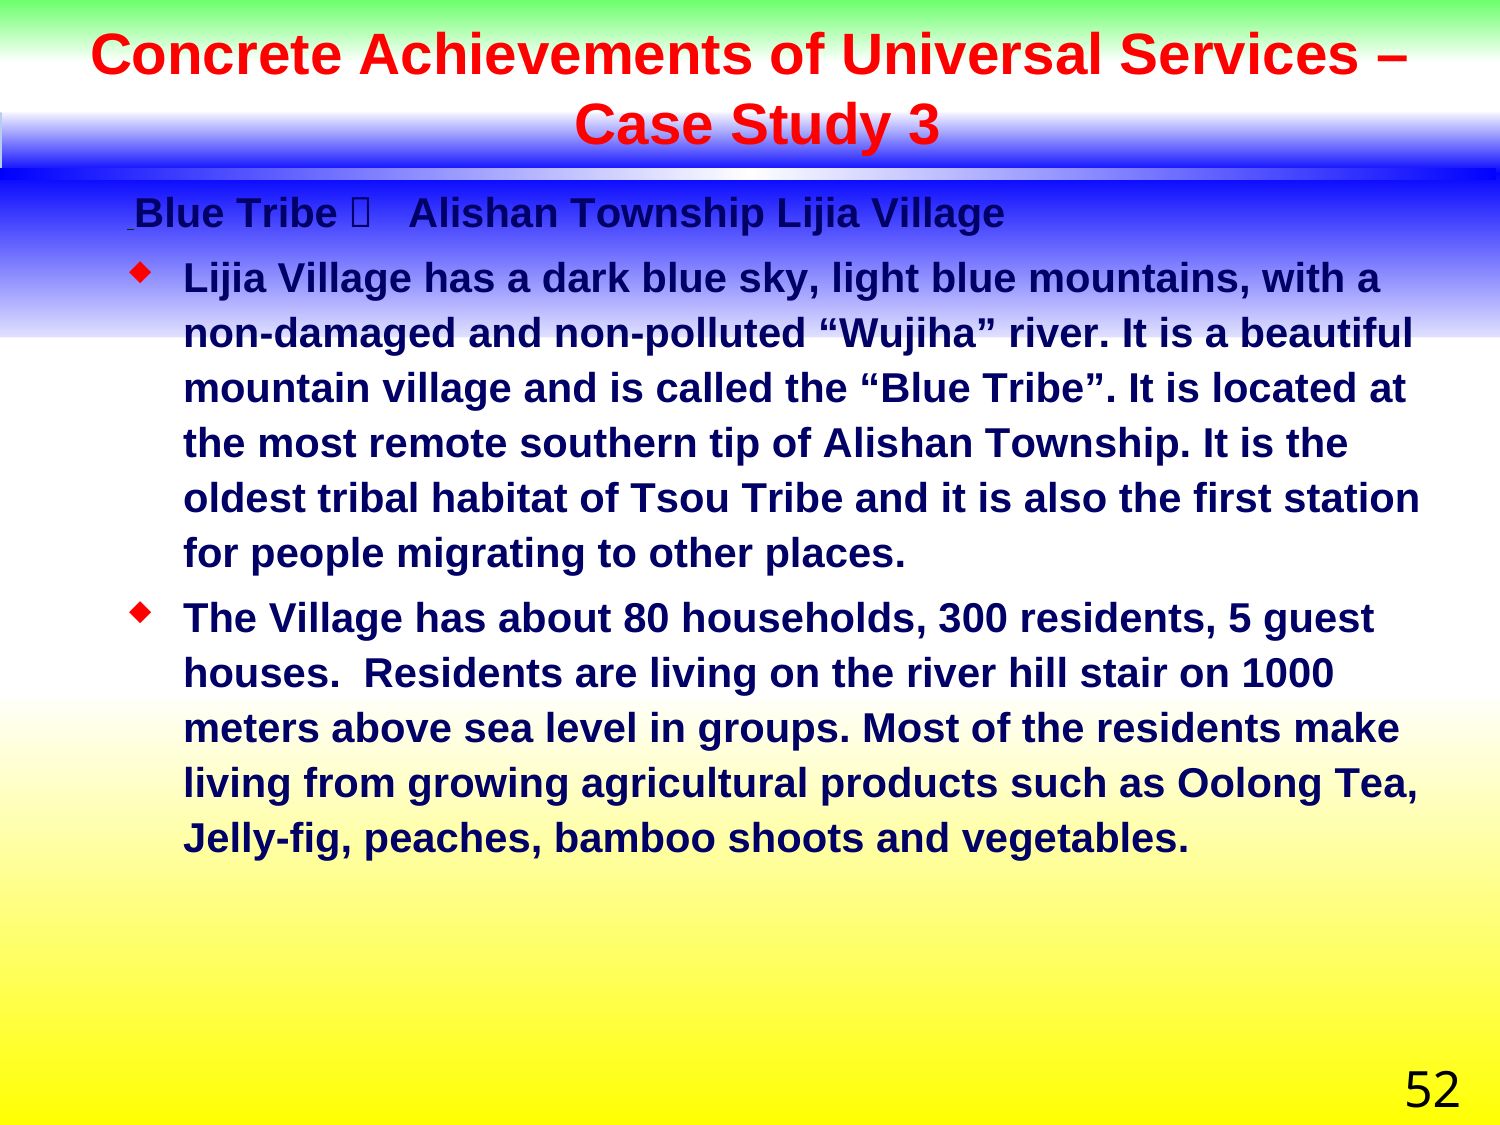

# Concrete Achievements of Universal Services – Case Study 3
 Blue Tribe－ Alishan Township Lijia Village
Lijia Village has a dark blue sky, light blue mountains, with a non-damaged and non-polluted “Wujiha” river. It is a beautiful mountain village and is called the “Blue Tribe”. It is located at the most remote southern tip of Alishan Township. It is the oldest tribal habitat of Tsou Tribe and it is also the first station for people migrating to other places.
The Village has about 80 households, 300 residents, 5 guest houses. Residents are living on the river hill stair on 1000 meters above sea level in groups. Most of the residents make living from growing agricultural products such as Oolong Tea, Jelly-fig, peaches, bamboo shoots and vegetables.
52